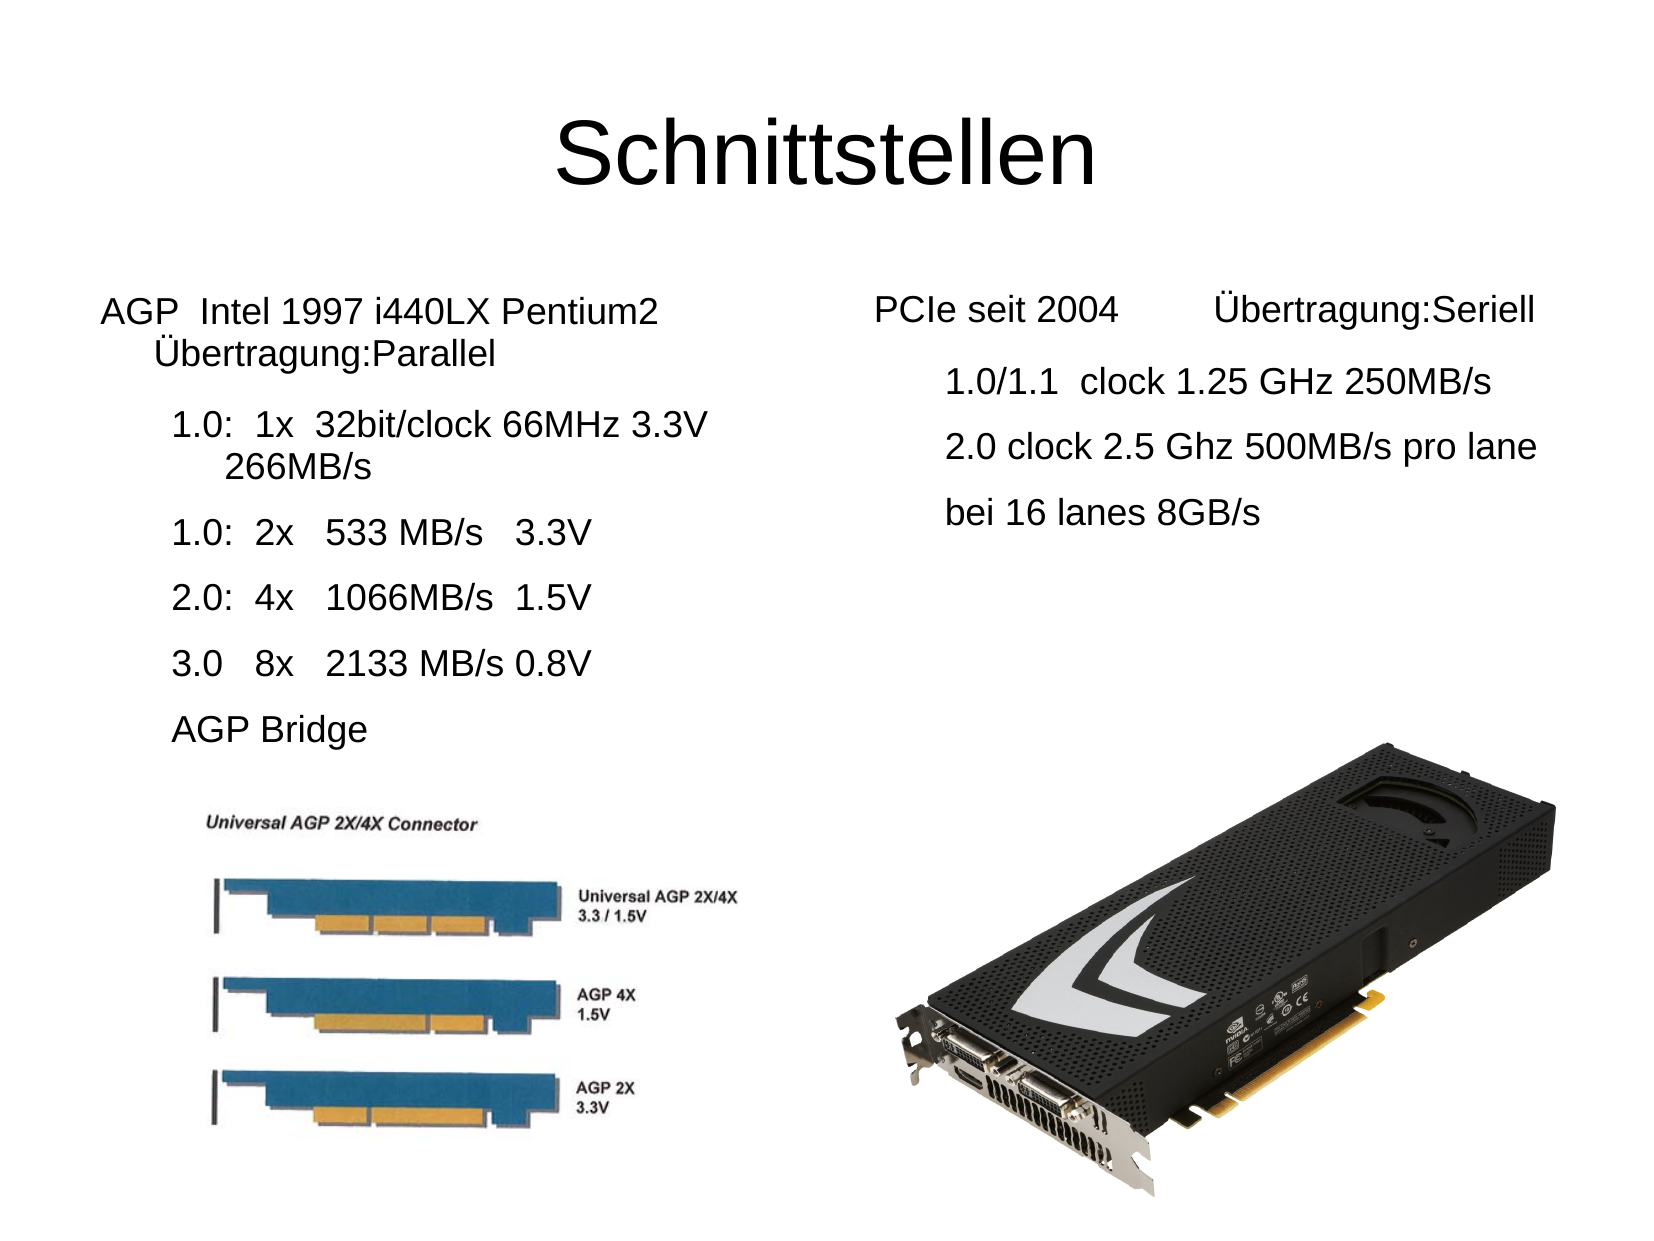

# Schnittstellen
PCIe seit 2004 Übertragung:Seriell
1.0/1.1 clock 1.25 GHz 250MB/s
2.0 clock 2.5 Ghz 500MB/s pro lane
bei 16 lanes 8GB/s
AGP Intel 1997 i440LX Pentium2 Übertragung:Parallel
1.0: 1x 32bit/clock 66MHz 3.3V 266MB/s
1.0: 2x 533 MB/s 3.3V
2.0: 4x 1066MB/s 1.5V
3.0 8x 2133 MB/s 0.8V
AGP Bridge